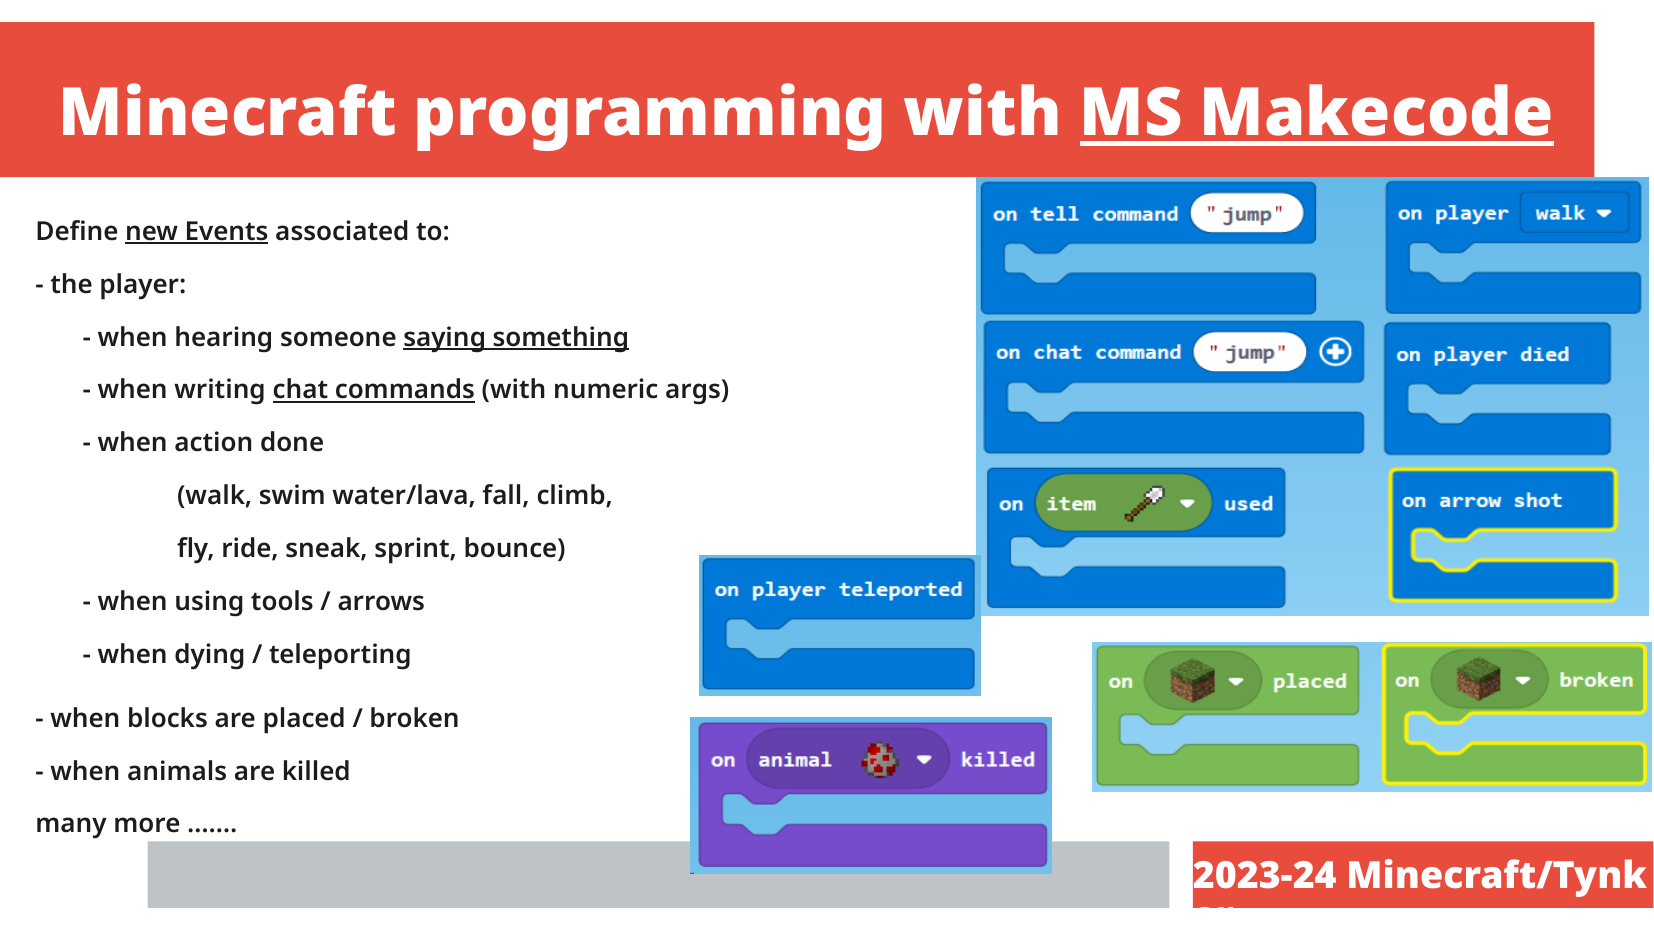

# Minecraft programming with MS Makecode
Define new Events associated to:
- the player:
	- when hearing someone saying something
	- when writing chat commands (with numeric args)
	- when action done
	 		(walk, swim water/lava, fall, climb,
	 		fly, ride, sneak, sprint, bounce)
	- when using tools / arrows
	- when dying / teleporting
- when blocks are placed / broken
- when animals are killed
many more …….
2023-24 Minecraft/Tynker